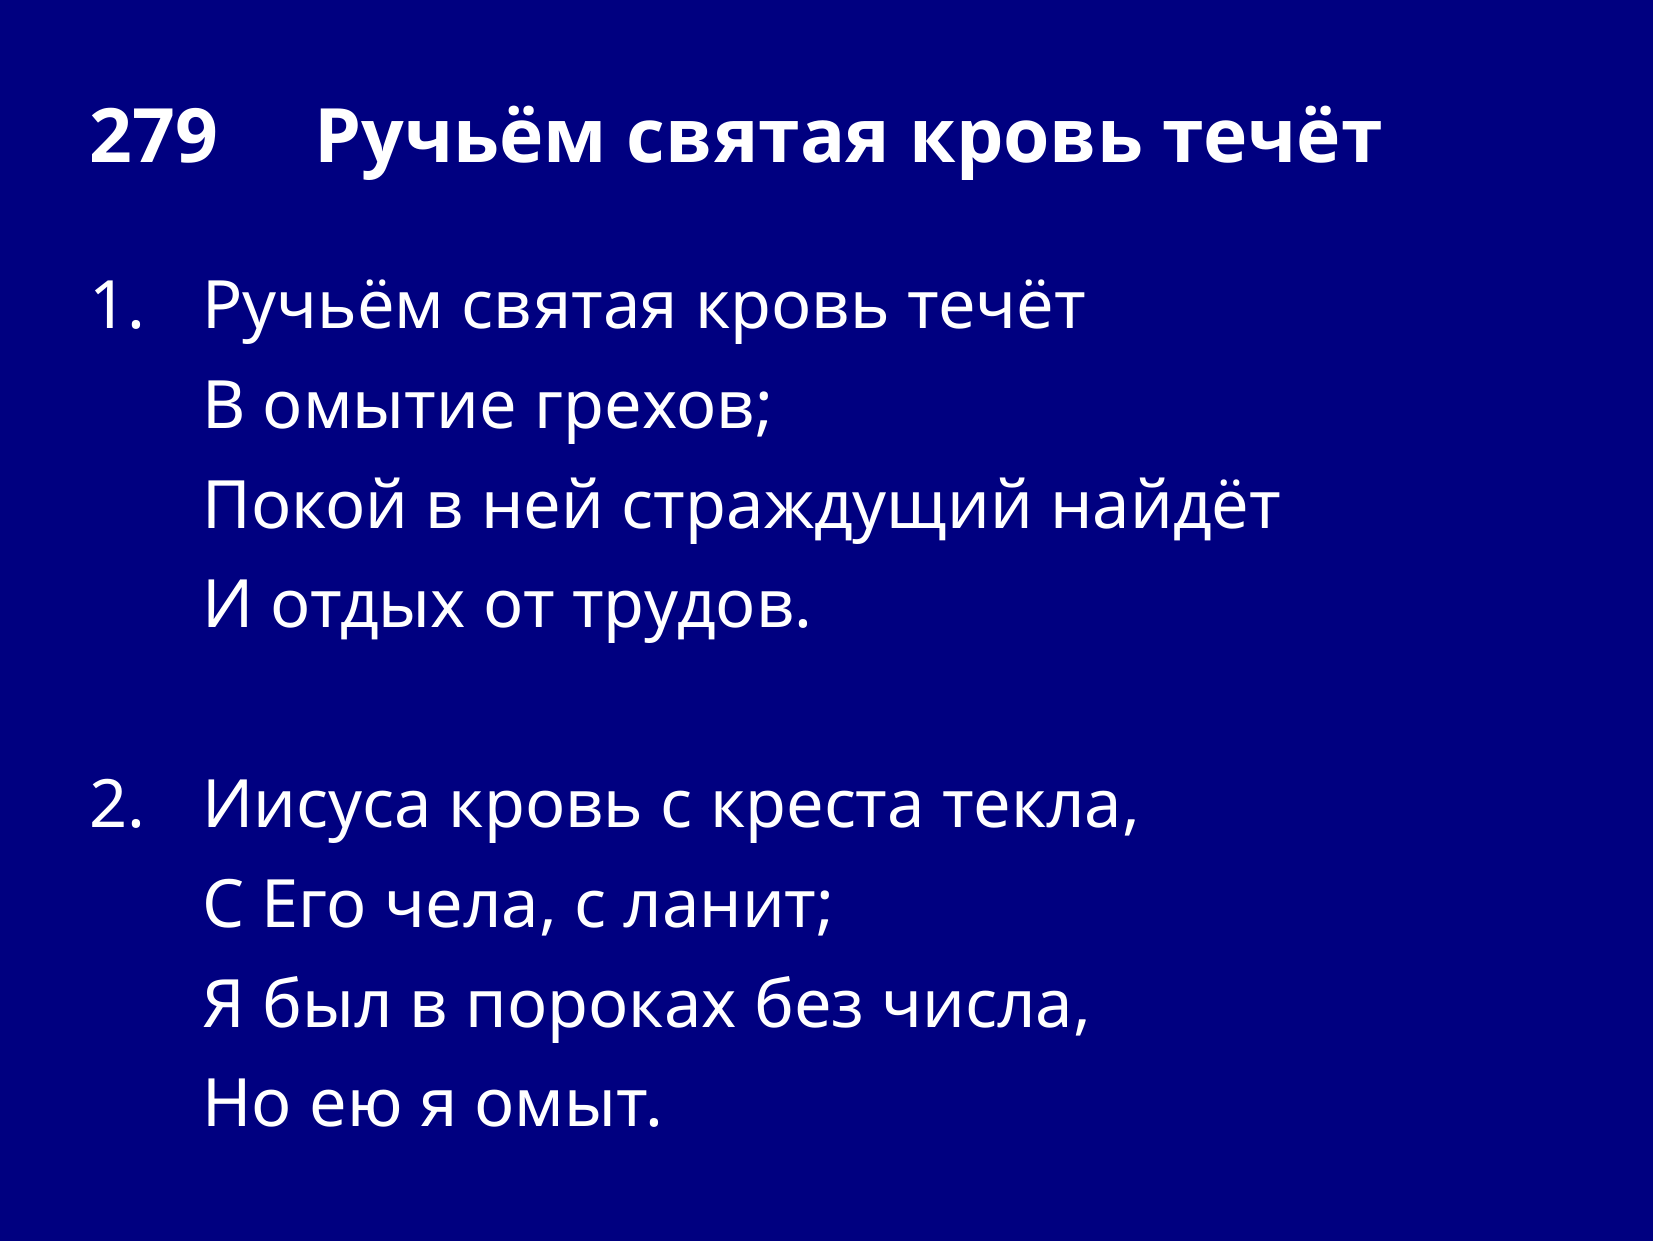

279	Ручьём святая кровь течёт
1.	Ручьём святая кровь течёт
	В омытие грехов;
	Покой в ней страждущий найдёт
	И отдых от трудов.
2.	Иисуса кровь с креста текла,
	С Его чела, с ланит;
	Я был в пороках без числа,
	Но ею я омыт.